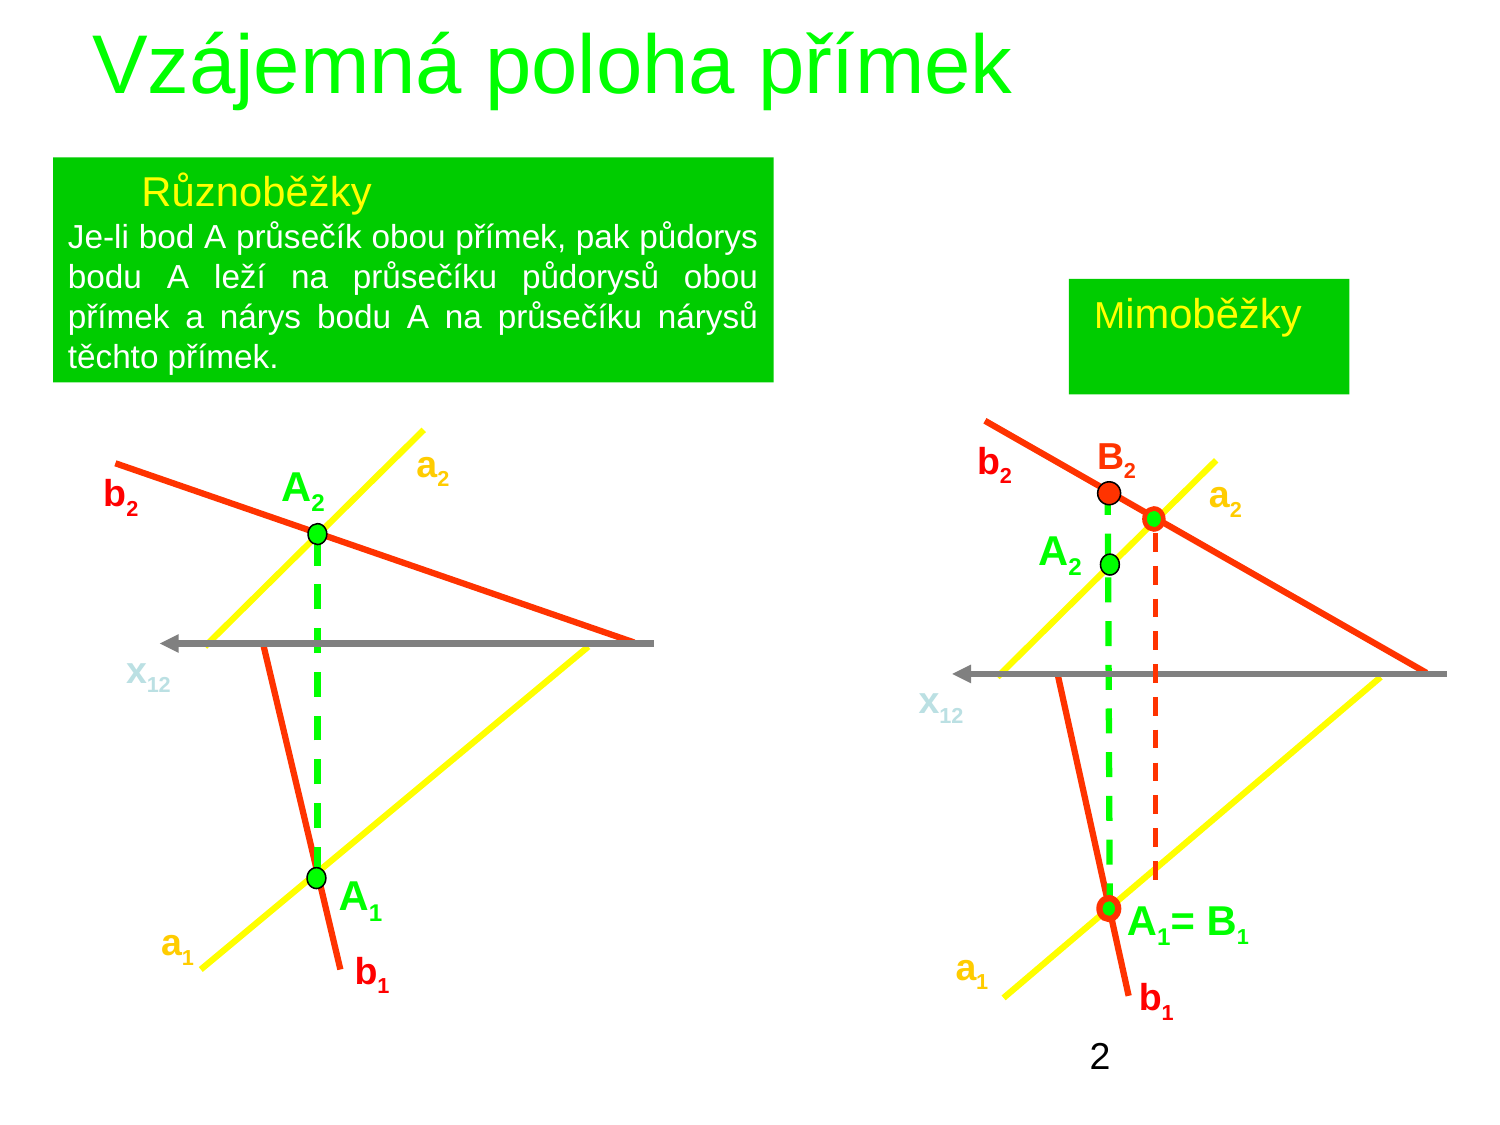

# Vzájemná poloha přímek
 Různoběžky
Je-li bod A průsečík obou přímek, pak půdorys bodu A leží na průsečíku půdorysů obou přímek a nárys bodu A na průsečíku nárysů těchto přímek.
 Mimoběžky
B2
b2
a2
A2
b2
a2
A2
x12
x12
A1
A1= B1
a1
a1
b1
b1
2